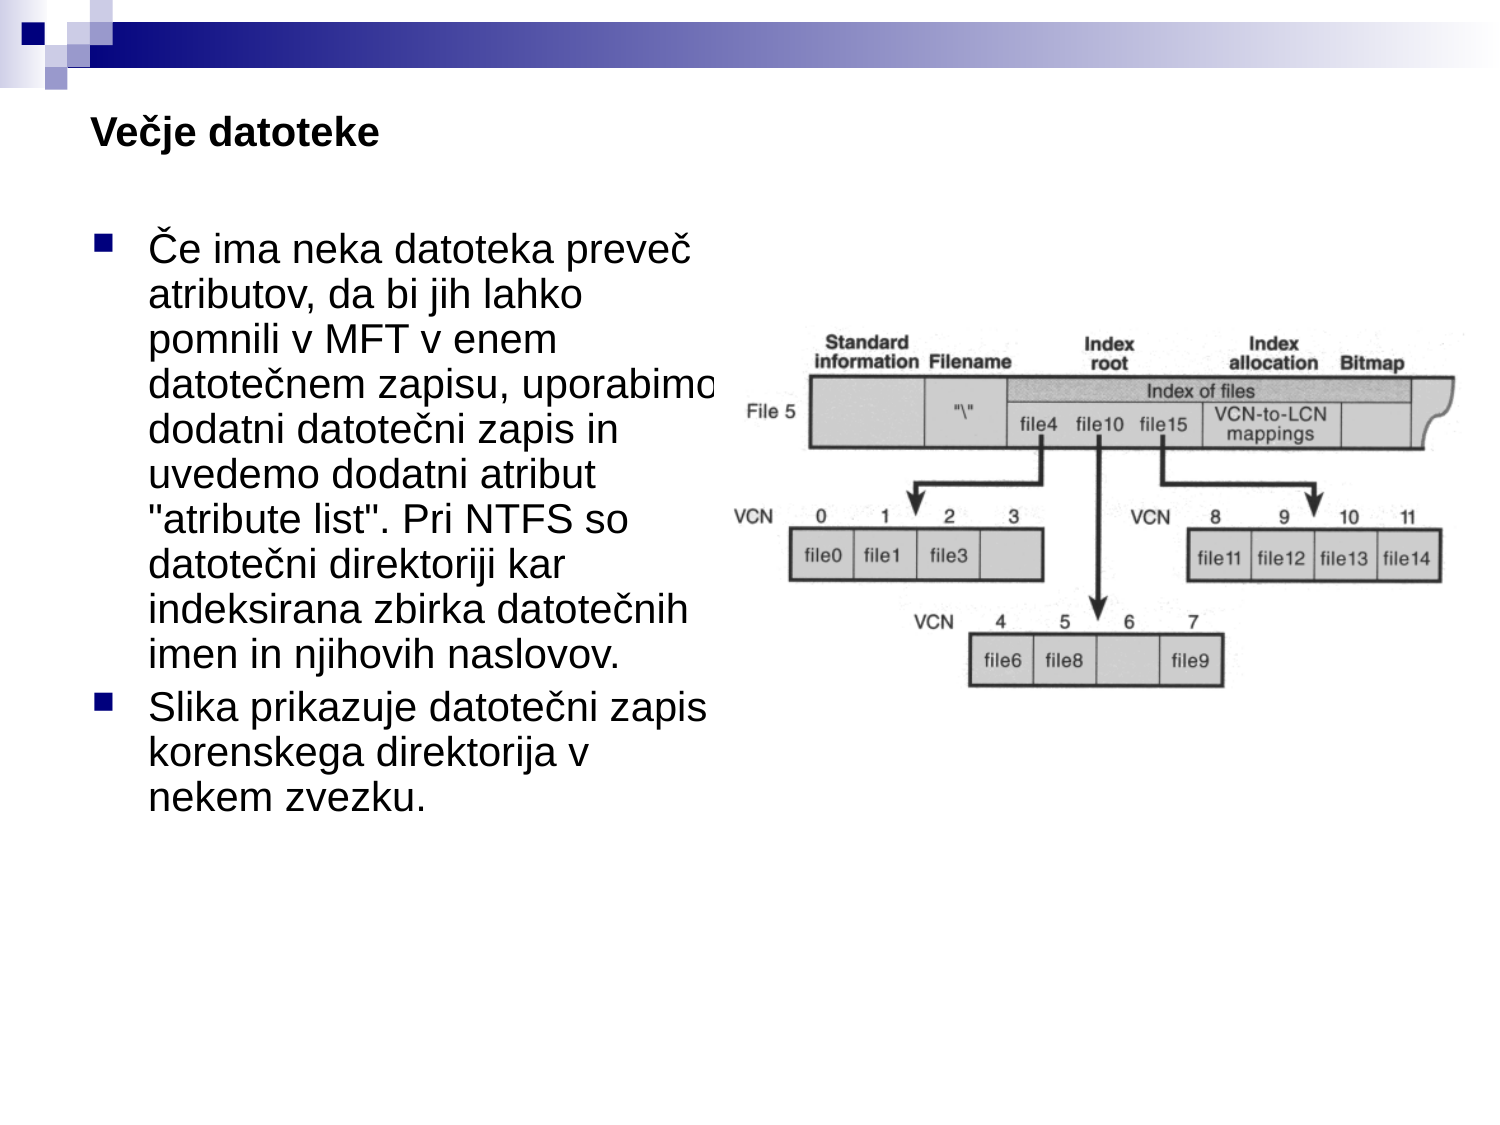

# Večje datoteke
Če ima neka datoteka preveč atributov, da bi jih lahko pomnili v MFT v enem datotečnem zapisu, uporabimo dodatni datotečni zapis in uvedemo dodatni atribut "atribute list". Pri NTFS so datotečni direktoriji kar indeksirana zbirka datotečnih imen in njihovih naslovov.
Slika prikazuje datotečni zapis korenskega direktorija v nekem zvezku.